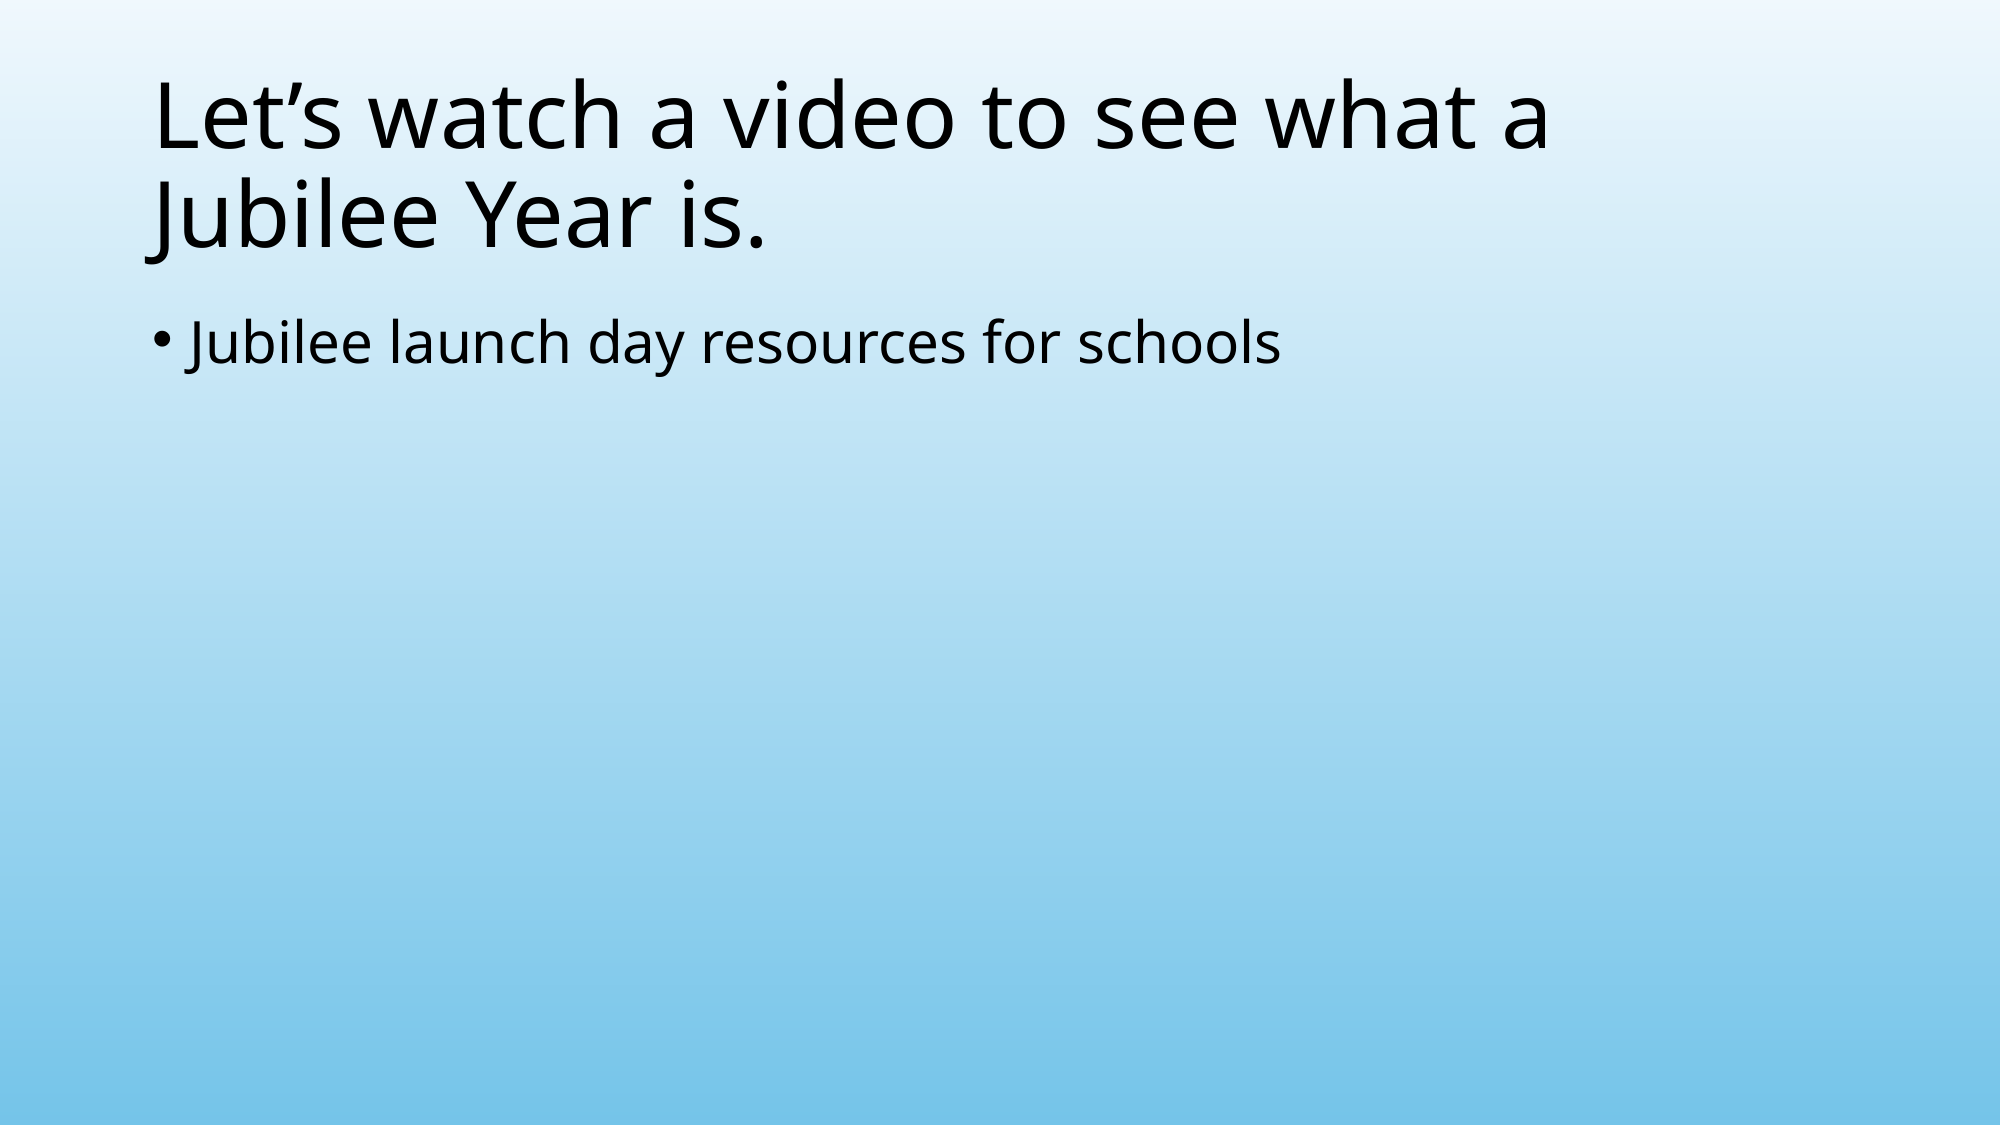

# Let’s watch a video to see what a Jubilee Year is.
Jubilee launch day resources for schools